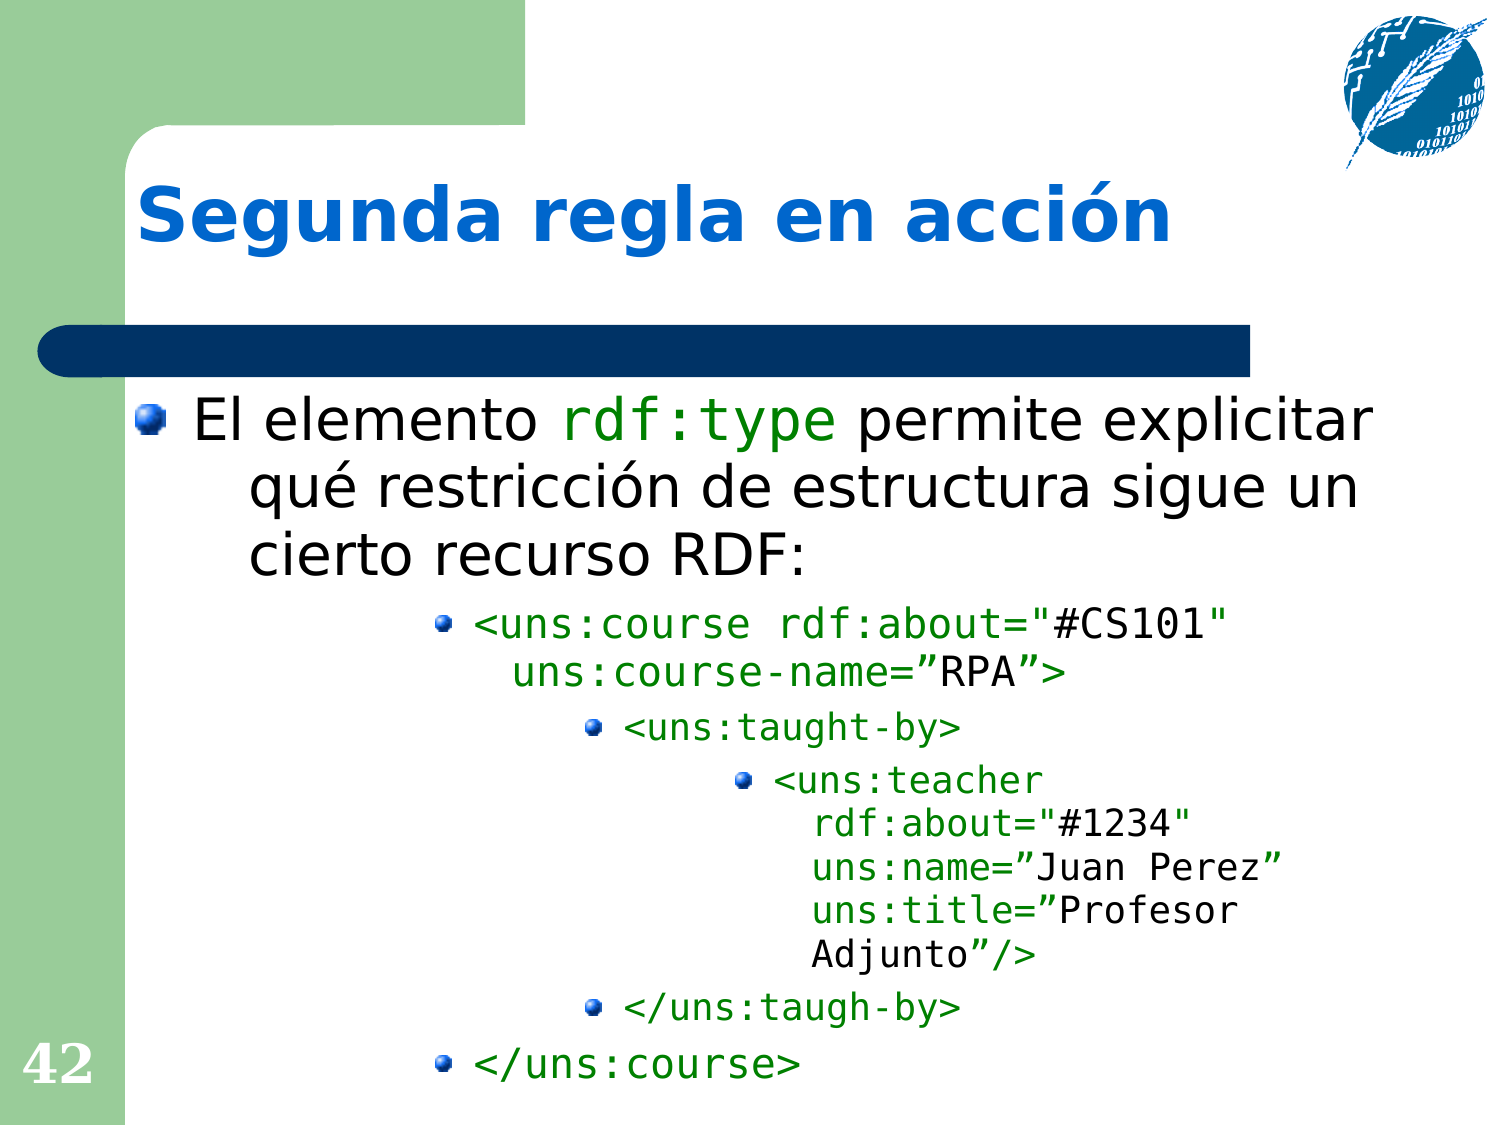

# Segunda regla en acción
El elemento rdf:type permite explicitar qué restricción de estructura sigue un cierto recurso RDF:
<uns:course rdf:about="#CS101"
uns:course-name=”RPA”>
<uns:taught-by>
<uns:teacher rdf:about="#1234" uns:name=”Juan Perez”
uns:title=”Profesor Adjunto”/>
</uns:taugh-by>
</uns:course>
42